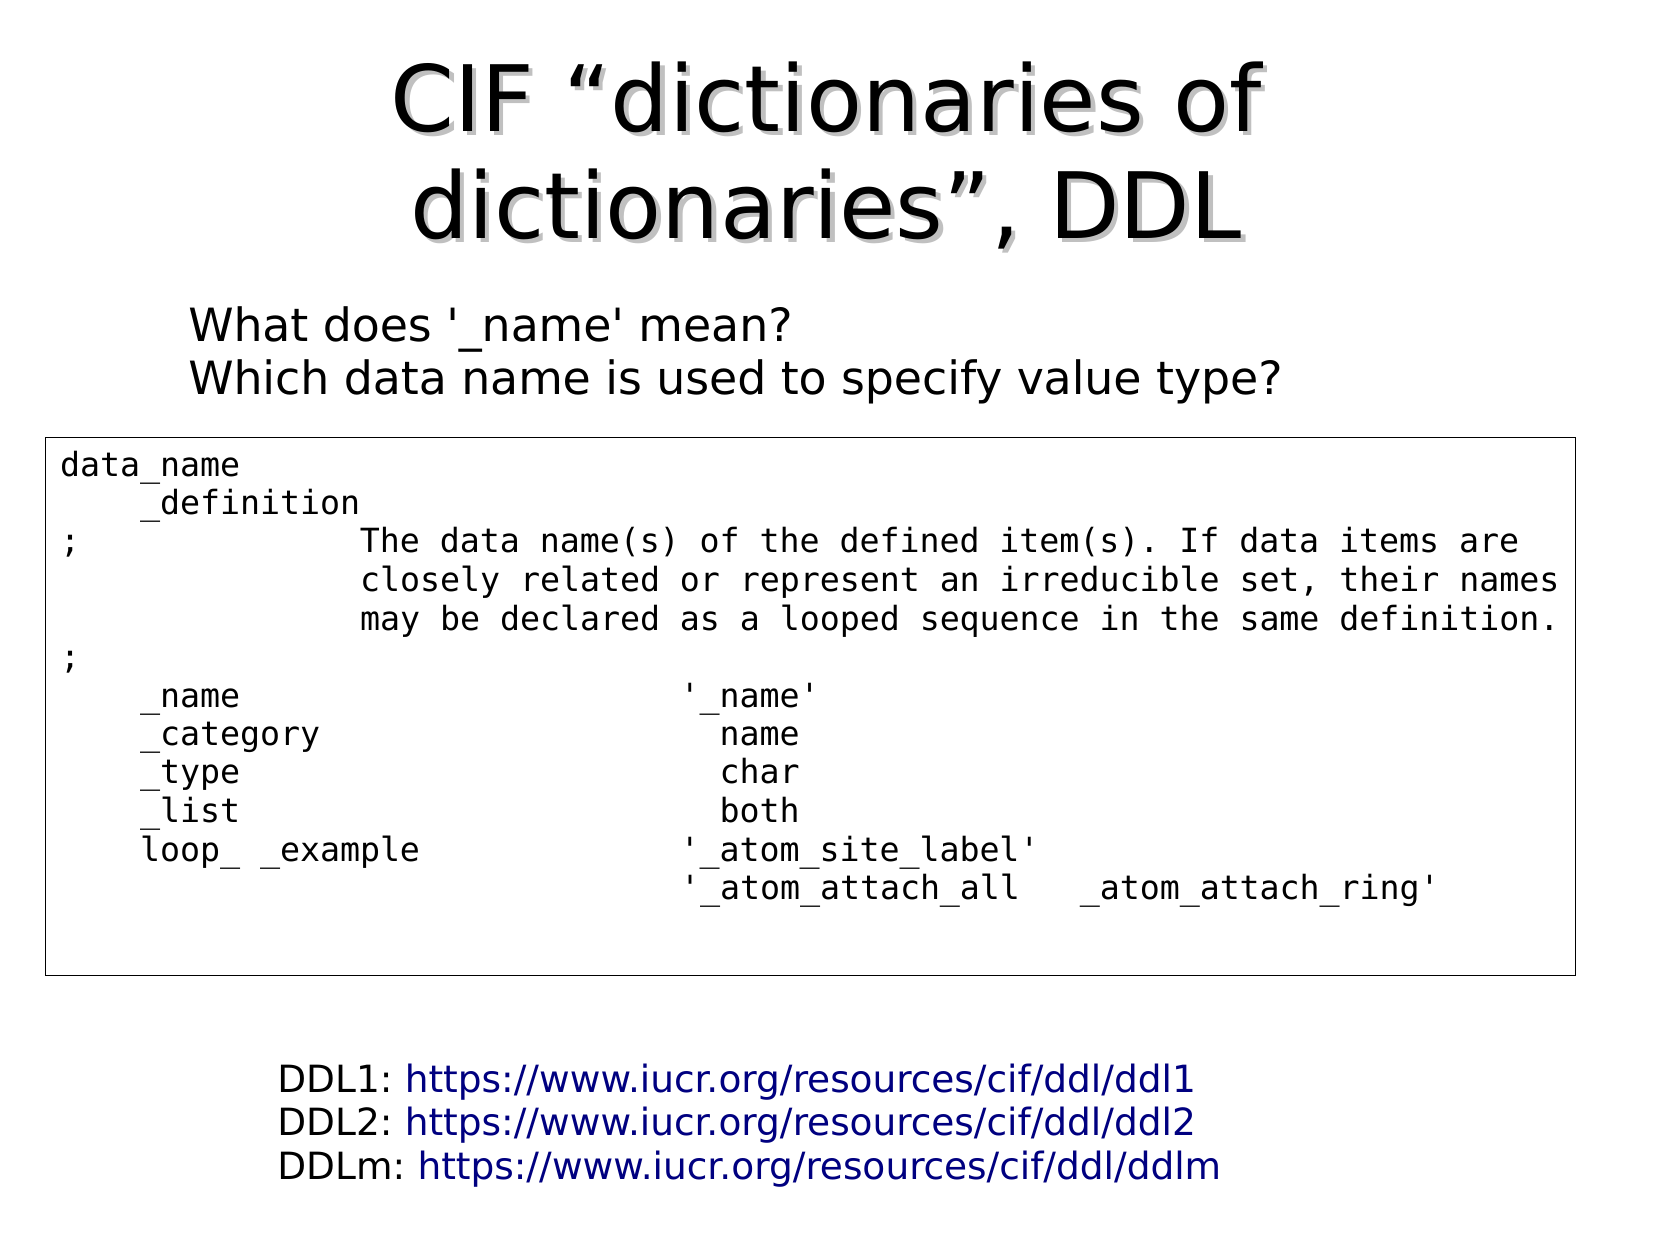

# CIF “dictionaries of dictionaries”, DDL
What does '_name' mean?
Which data name is used to specify value type?
data_name
 _definition
; The data name(s) of the defined item(s). If data items are
 closely related or represent an irreducible set, their names
 may be declared as a looped sequence in the same definition.
;
 _name '_name'
 _category name
 _type char
 _list both
 loop_ _example '_atom_site_label'
 '_atom_attach_all _atom_attach_ring'
DDL1: https://www.iucr.org/resources/cif/ddl/ddl1
DDL2: https://www.iucr.org/resources/cif/ddl/ddl2
DDLm: https://www.iucr.org/resources/cif/ddl/ddlm